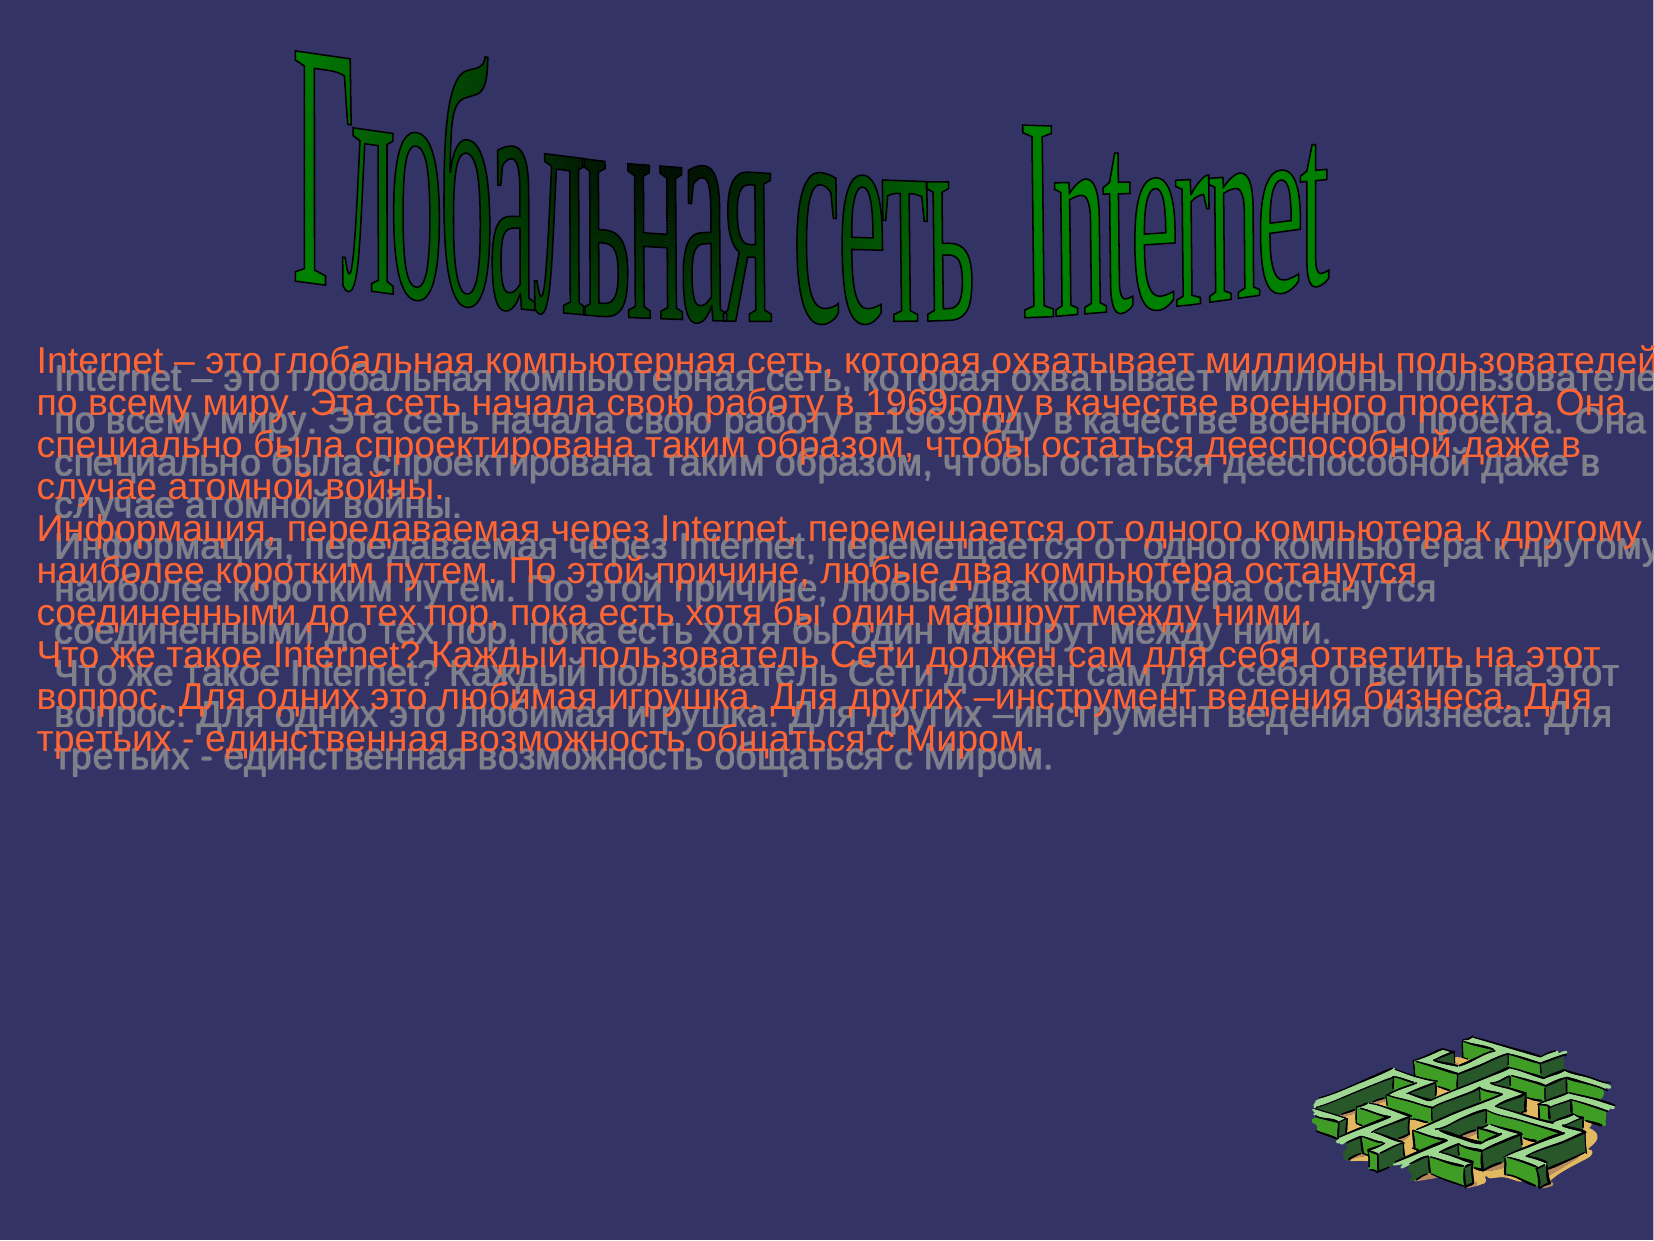

Глобальная сеть Internet
Internet – это глобальная компьютерная сеть, которая охватывает миллионы пользователей по всему миру. Эта сеть начала свою работу в 1969году в качестве военного проекта. Она специально была спроектирована таким образом, чтобы остаться дееспособной даже в случае атомной войны.
Информация, передаваемая через Internet, перемещается от одного компьютера к другому наиболее коротким путем. По этой причине, любые два компьютера останутся соединенными до тех пор, пока есть хотя бы один маршрут между ними.
Что же такое Internet? Каждый пользователь Сети должен сам для себя ответить на этот вопрос. Для одних это любимая игрушка. Для других –инструмент ведения бизнеса. Для третьих - единственная возможность общаться с Миром.